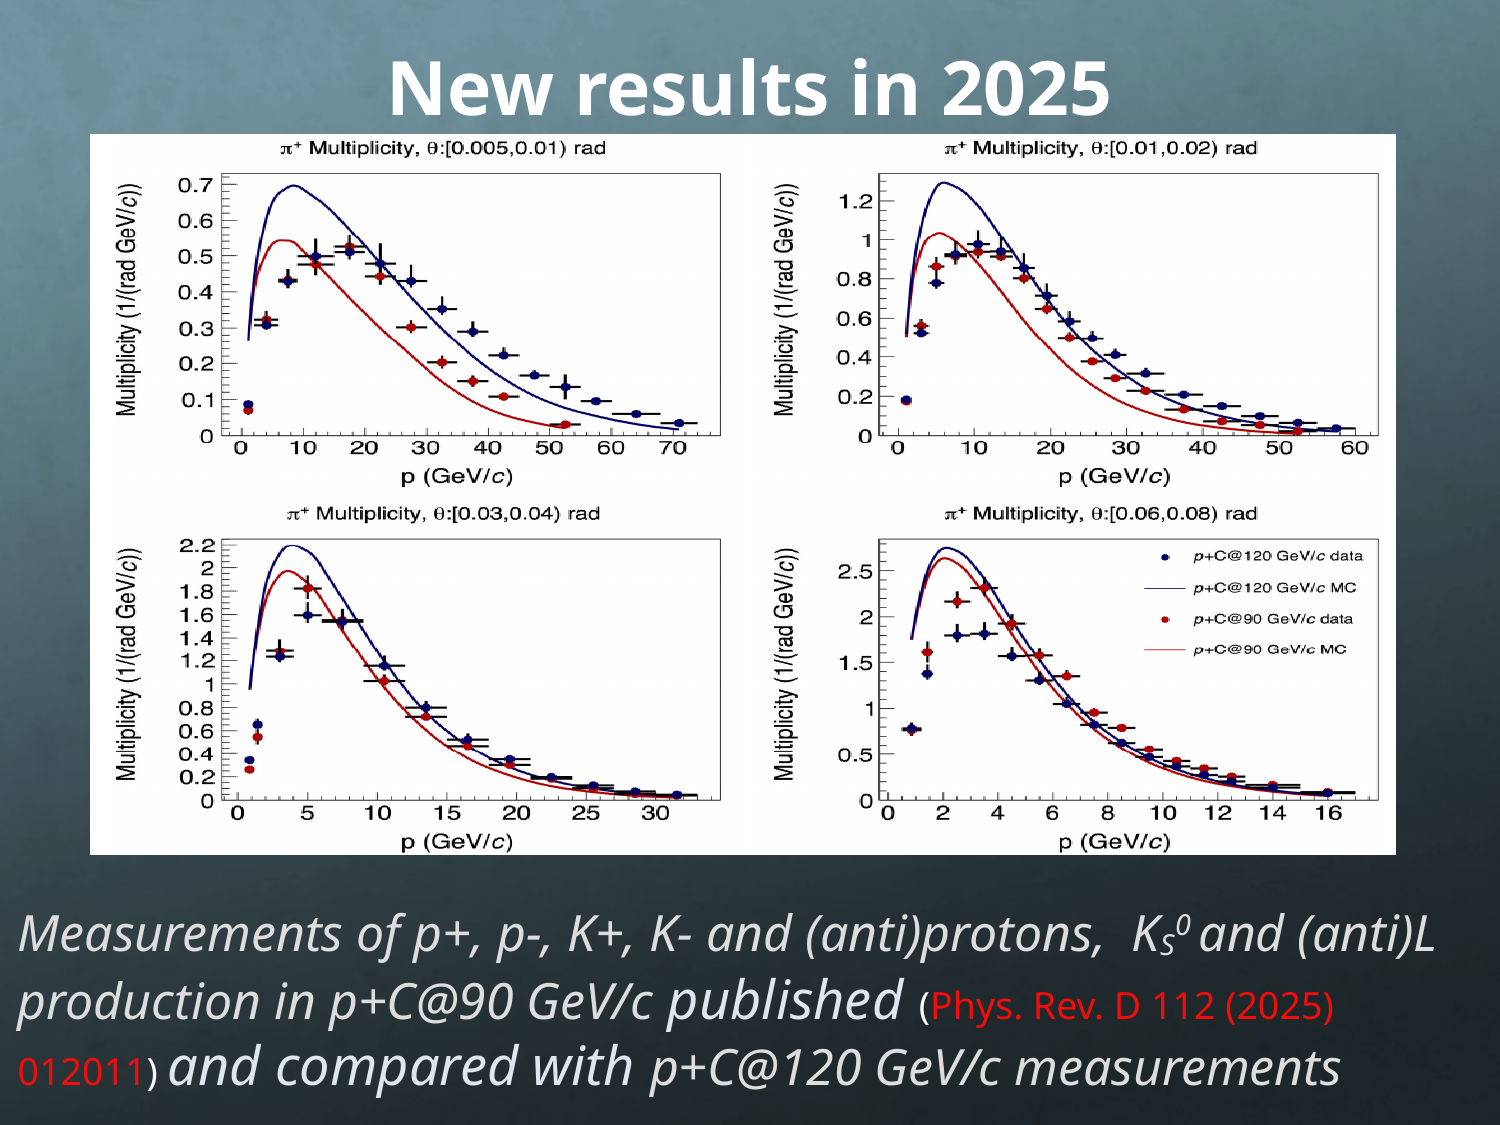

New results in 2025
# Measurements of p+, p-, K+, K- and (anti)protons, KS0 and (anti)L production in p+C@90 GeV/c published (Phys. Rev. D 112 (2025) 012011) and compared with p+C@120 GeV/c measurements